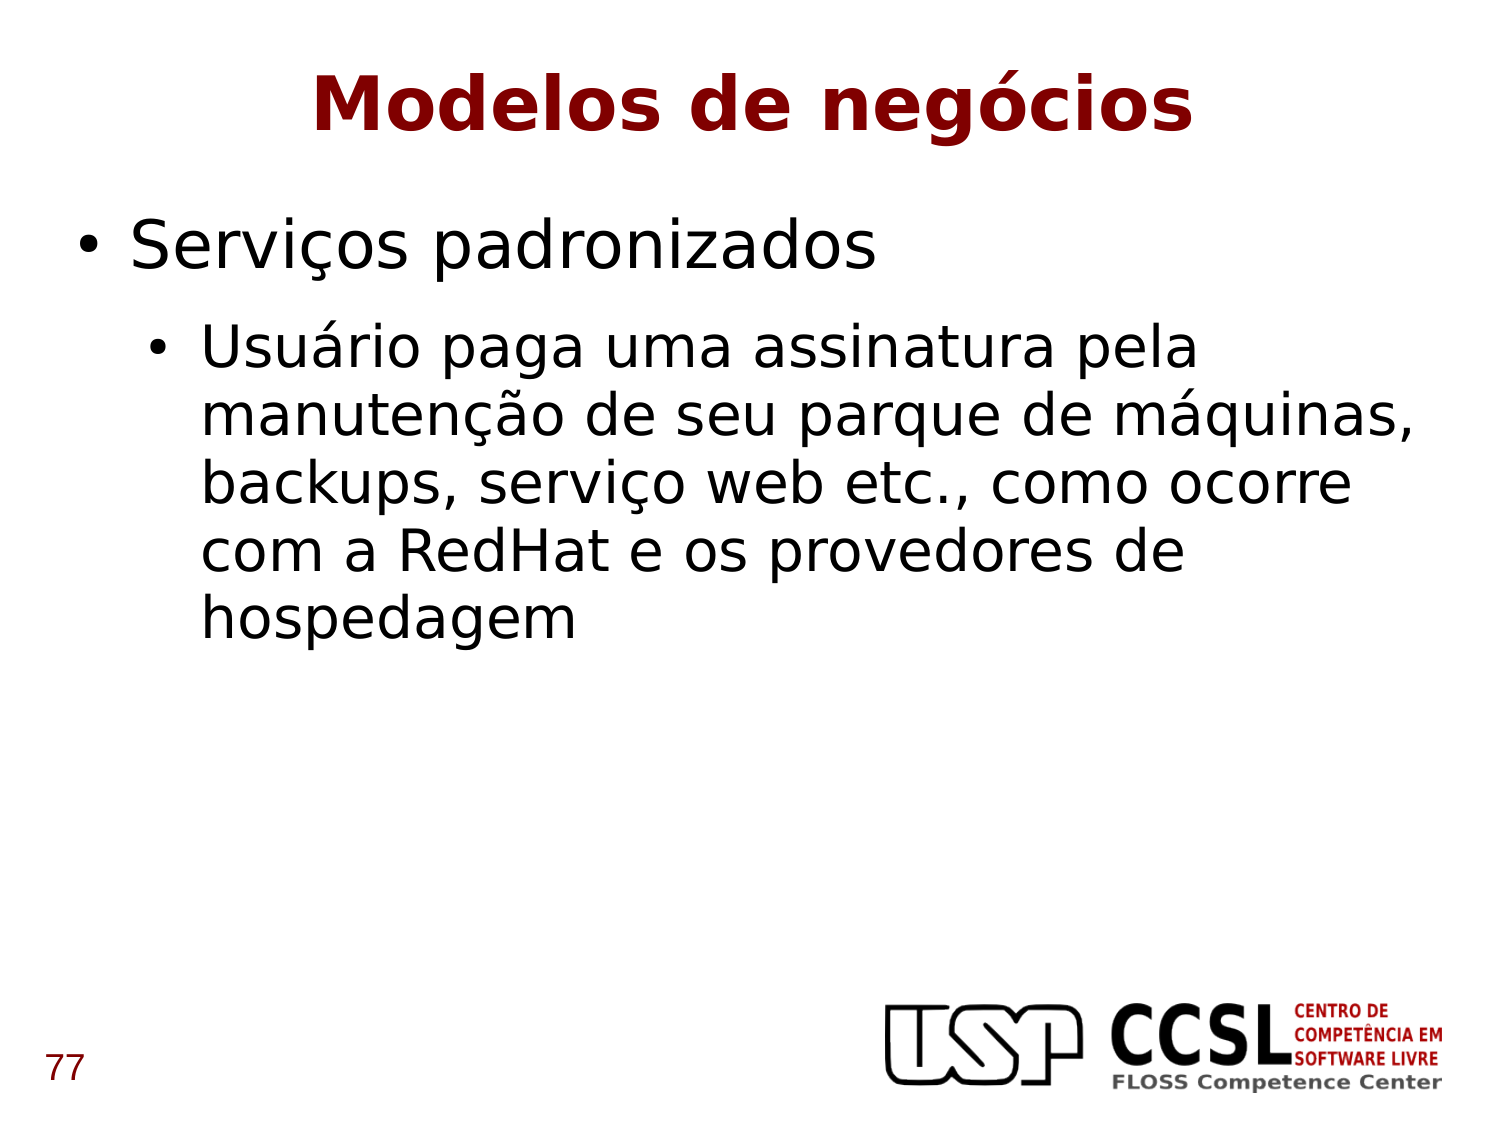

# Modelos de negócios
Serviços padronizados
Usuário paga uma assinatura pela manutenção de seu parque de máquinas, backups, serviço web etc., como ocorre com a RedHat e os provedores de hospedagem